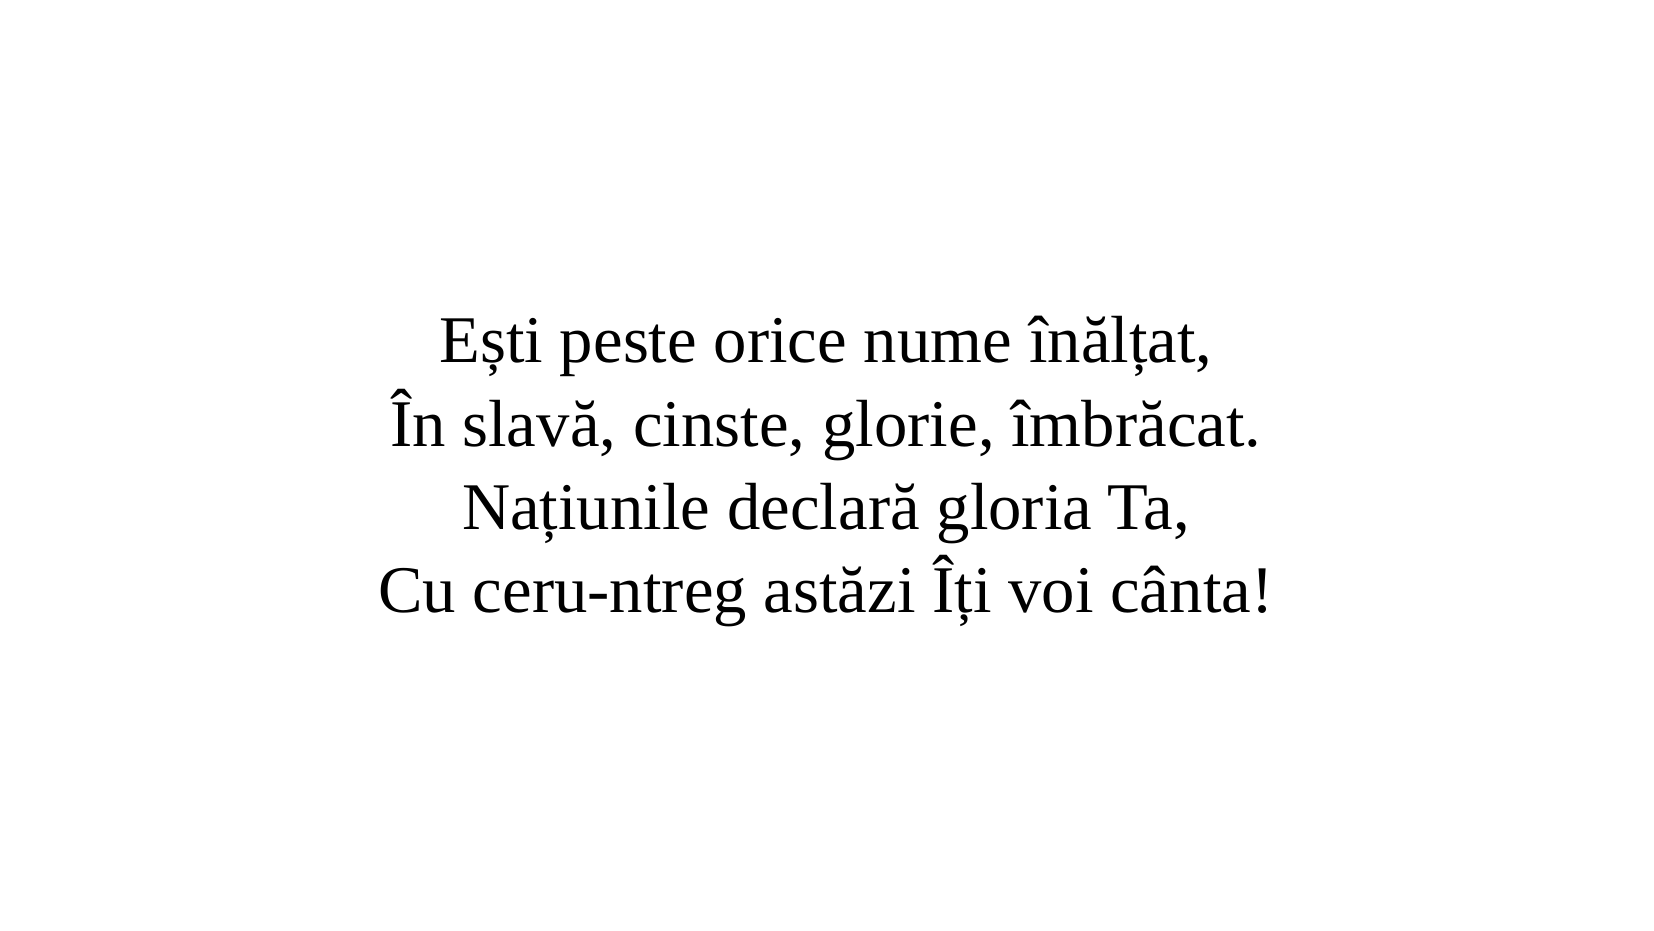

# Ești peste orice nume înălțat,
În slavă, cinste, glorie, îmbrăcat.
Națiunile declară gloria Ta,
Cu ceru-ntreg astăzi Îți voi cânta!